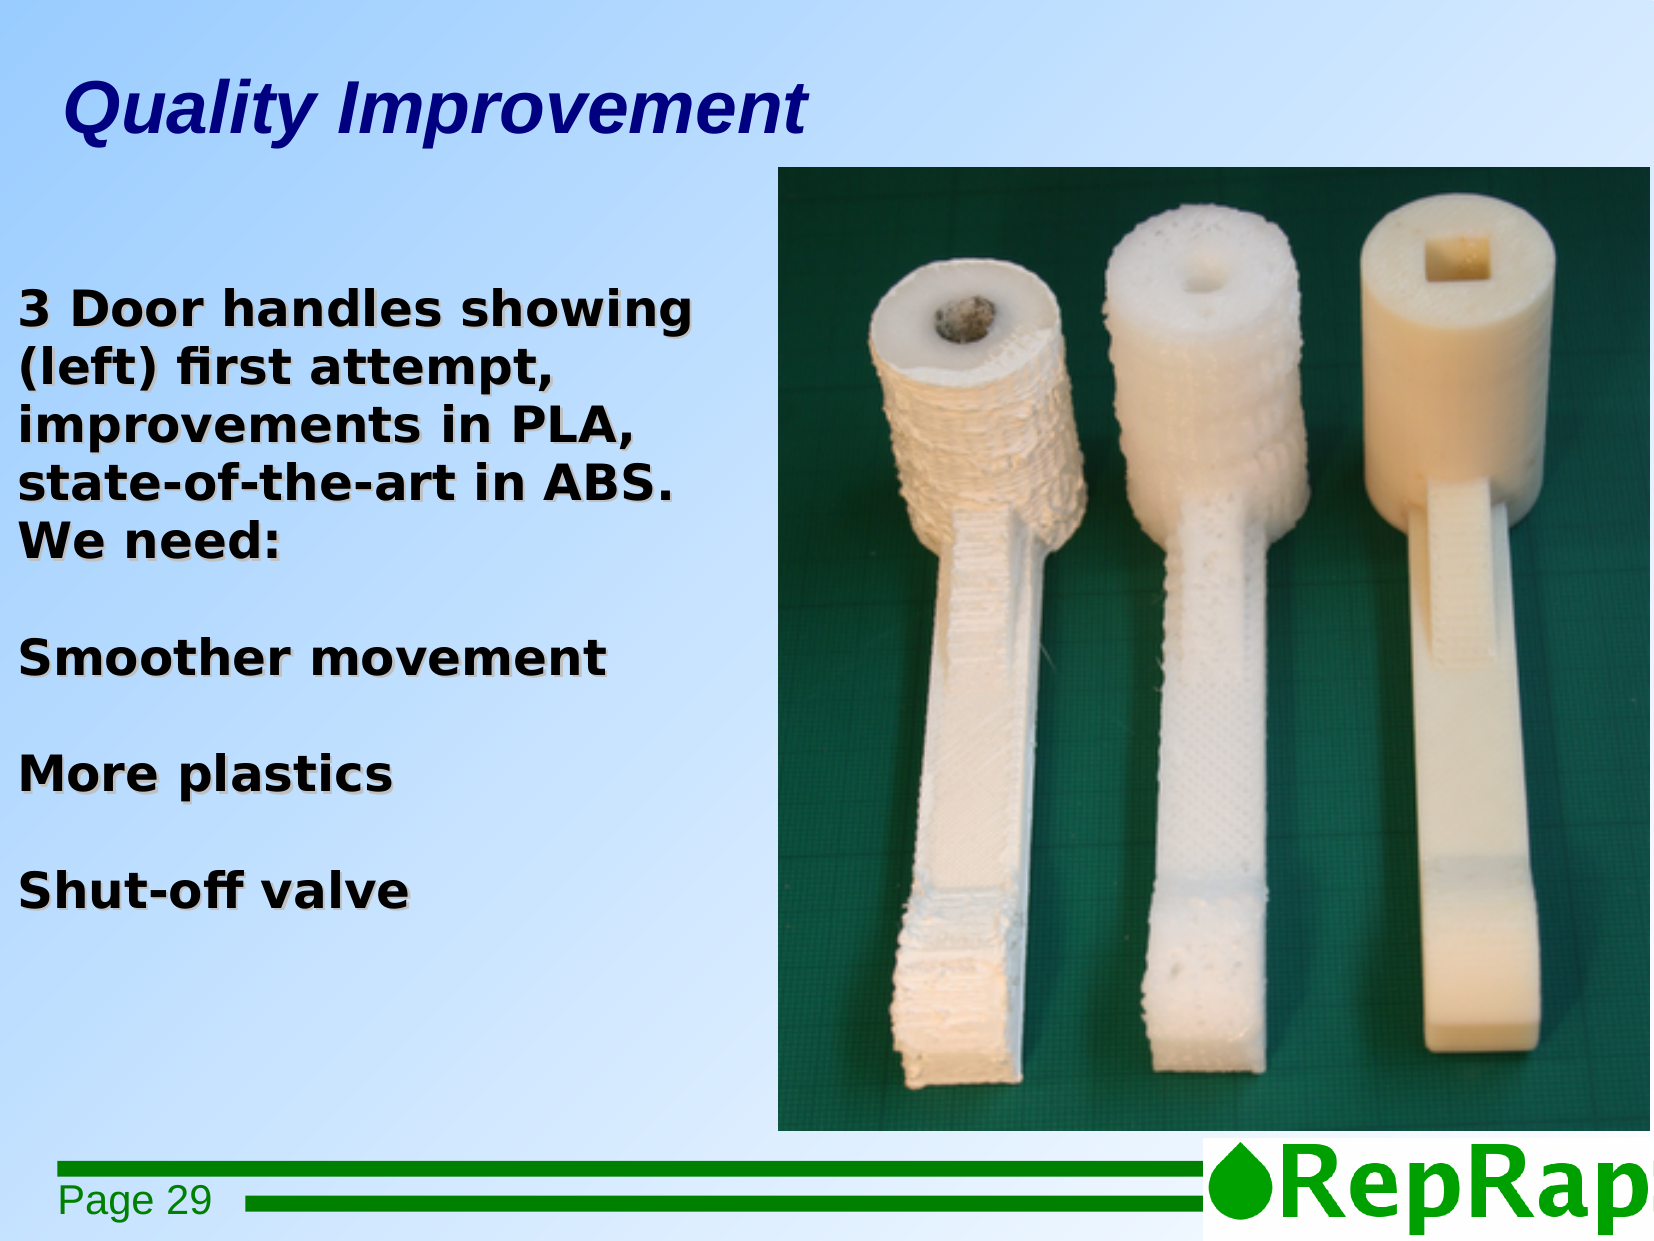

# Quality Improvement
3 Door handles showing (left) first attempt,
improvements in PLA, state-of-the-art in ABS. We need:
Smoother movement
More plastics
Shut-off valve